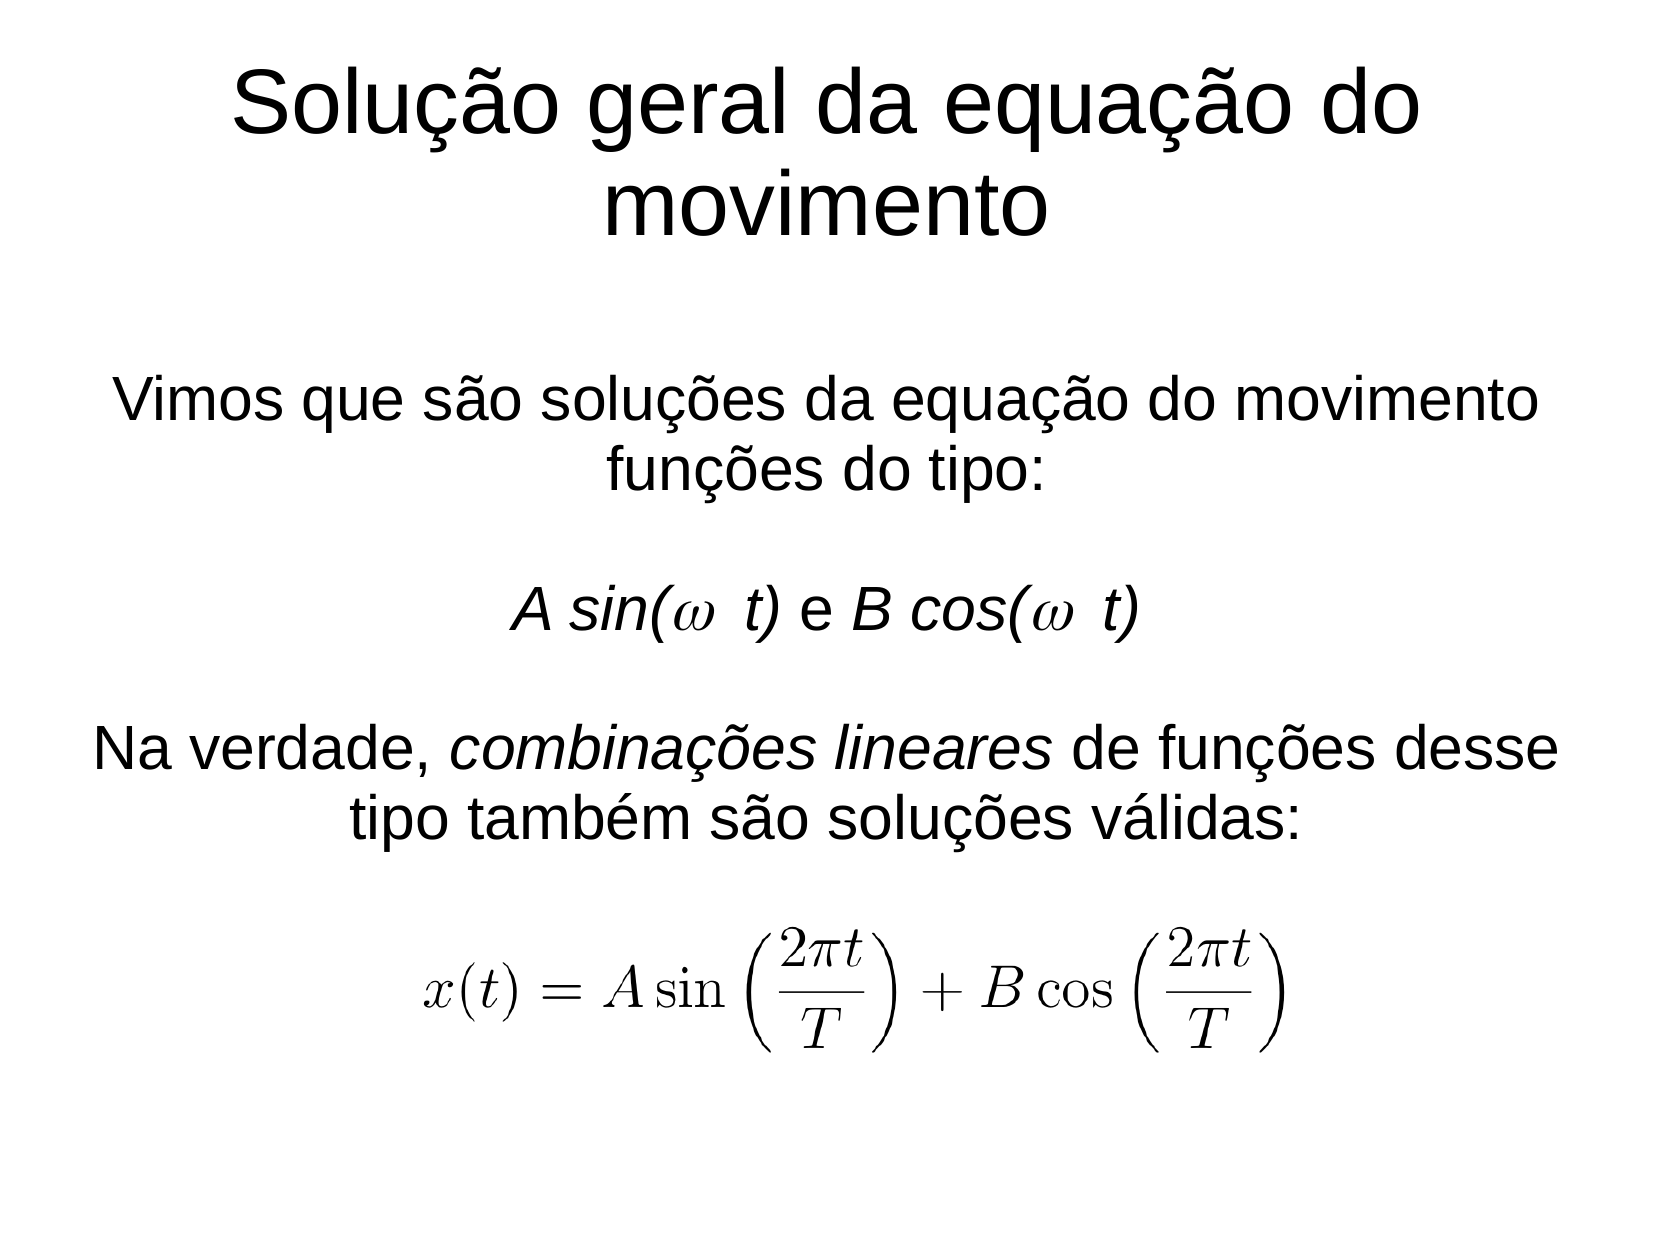

# Solução geral da equação do movimento
Vimos que são soluções da equação do movimento funções do tipo:
A sin(w t) e B cos(w t)
Na verdade, combinações lineares de funções desse tipo também são soluções válidas: